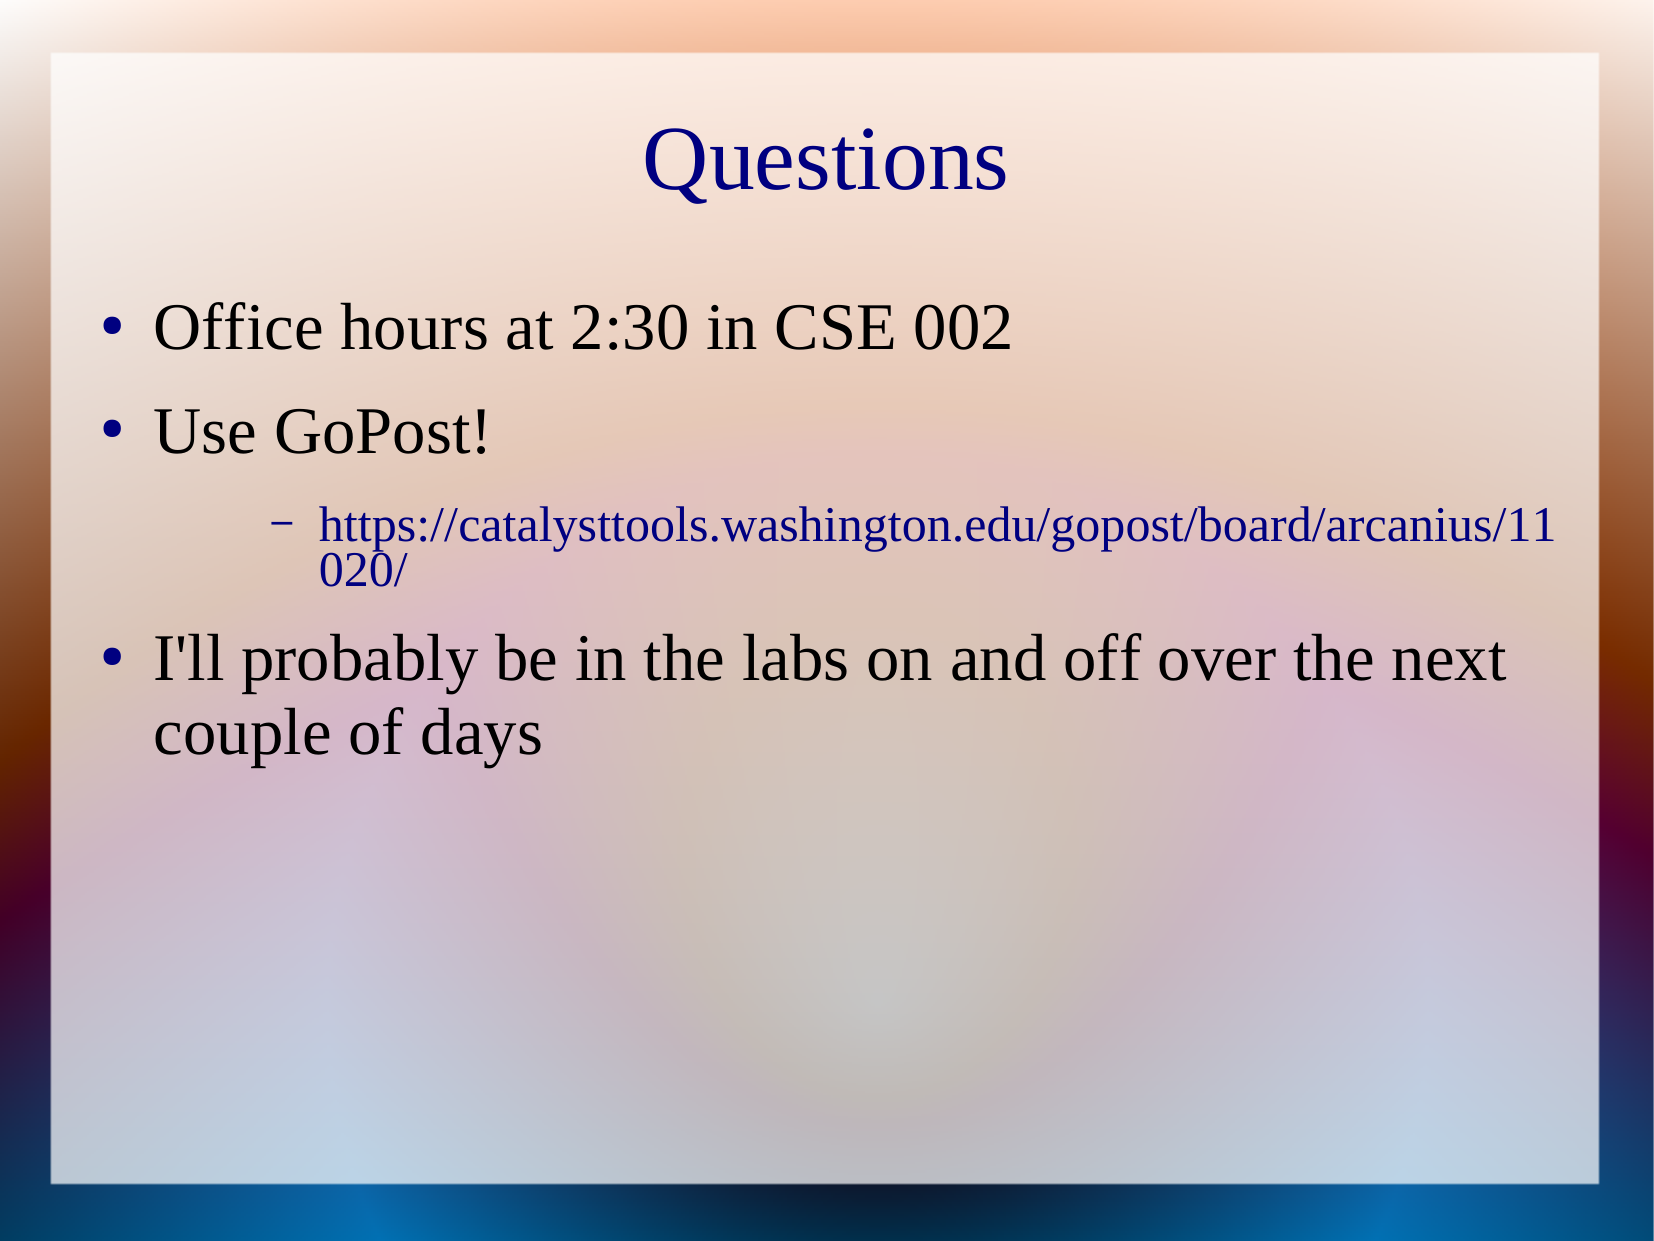

# Questions
Office hours at 2:30 in CSE 002
Use GoPost!
https://catalysttools.washington.edu/gopost/board/arcanius/11020/
I'll probably be in the labs on and off over the next couple of days